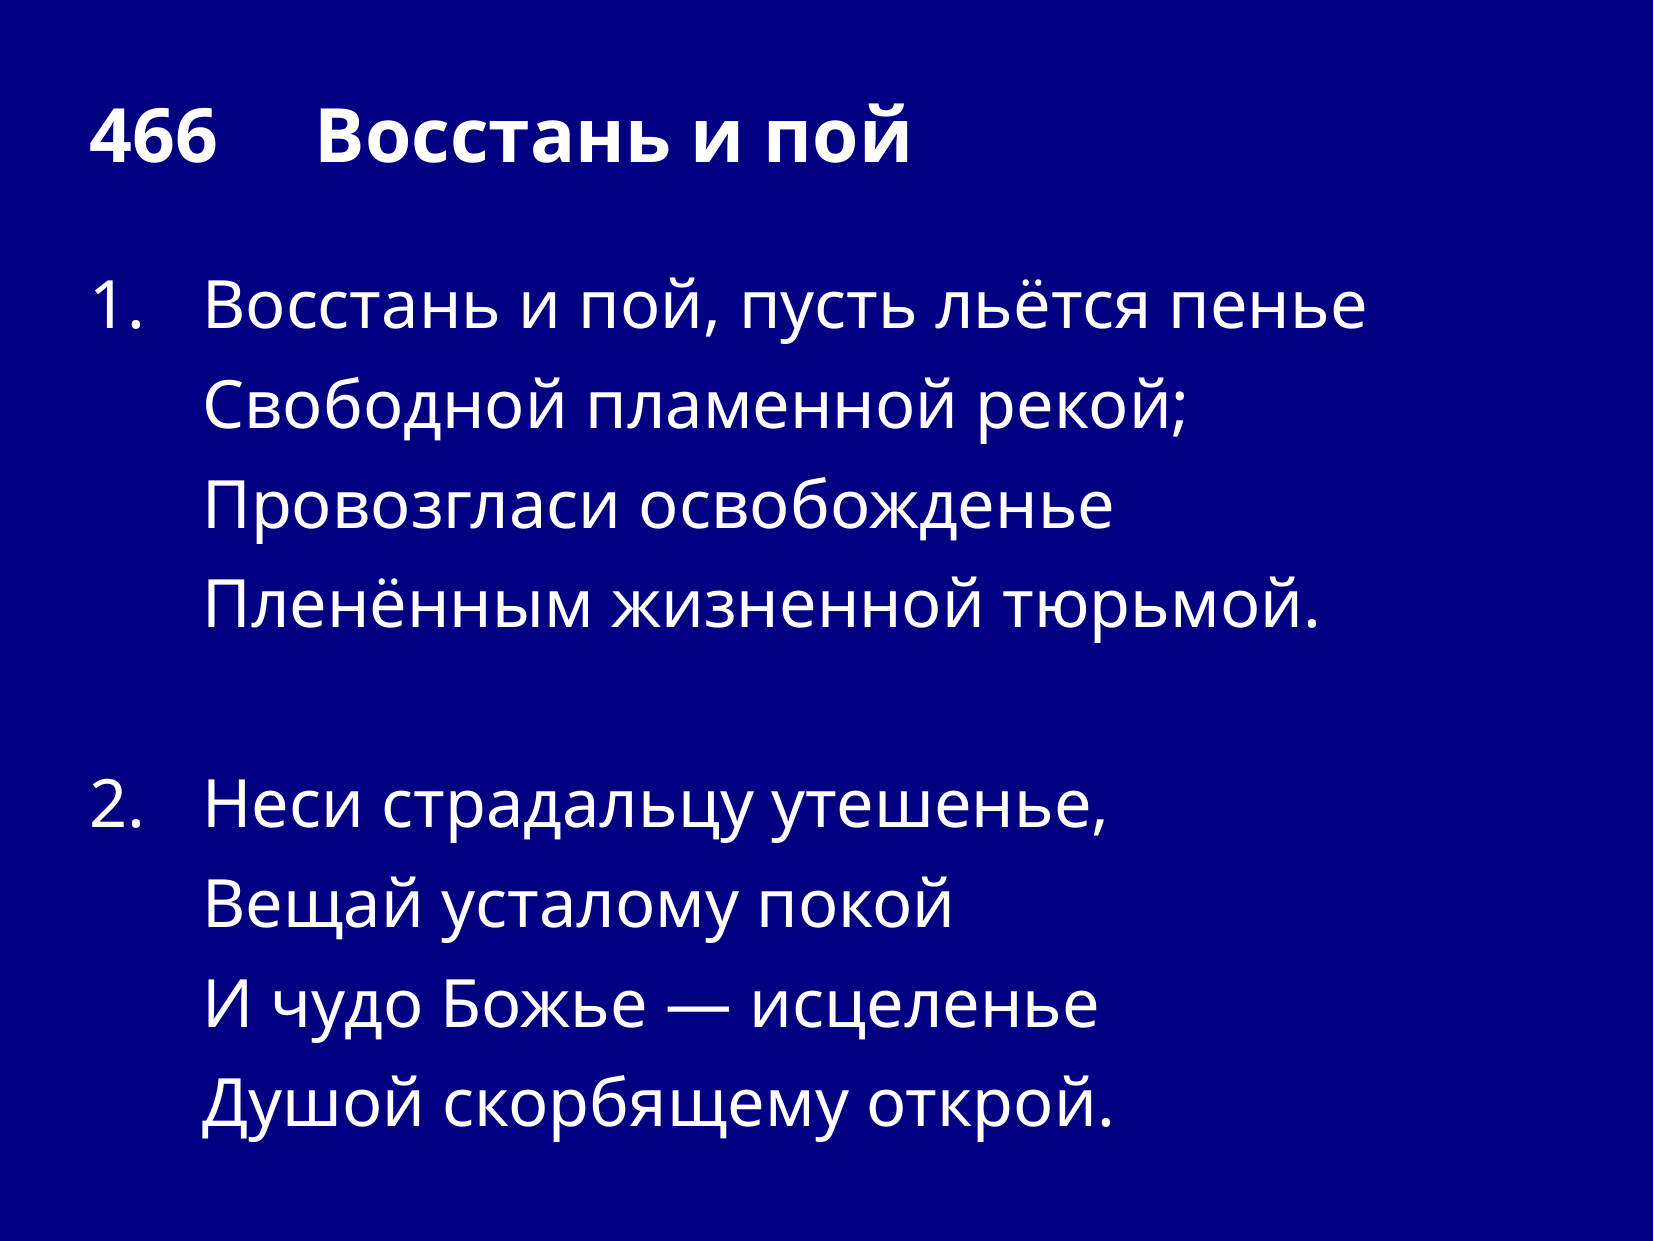

466	Восстань и пой
1.	Восстань и пой, пусть льётся пенье
	Свободной пламенной рекой;
	Провозгласи освобожденье
	Пленённым жизненной тюрьмой.
2.	Неси страдальцу утешенье,
	Вещай усталому покой
	И чудо Божье ― исцеленье
	Душой скорбящему открой.